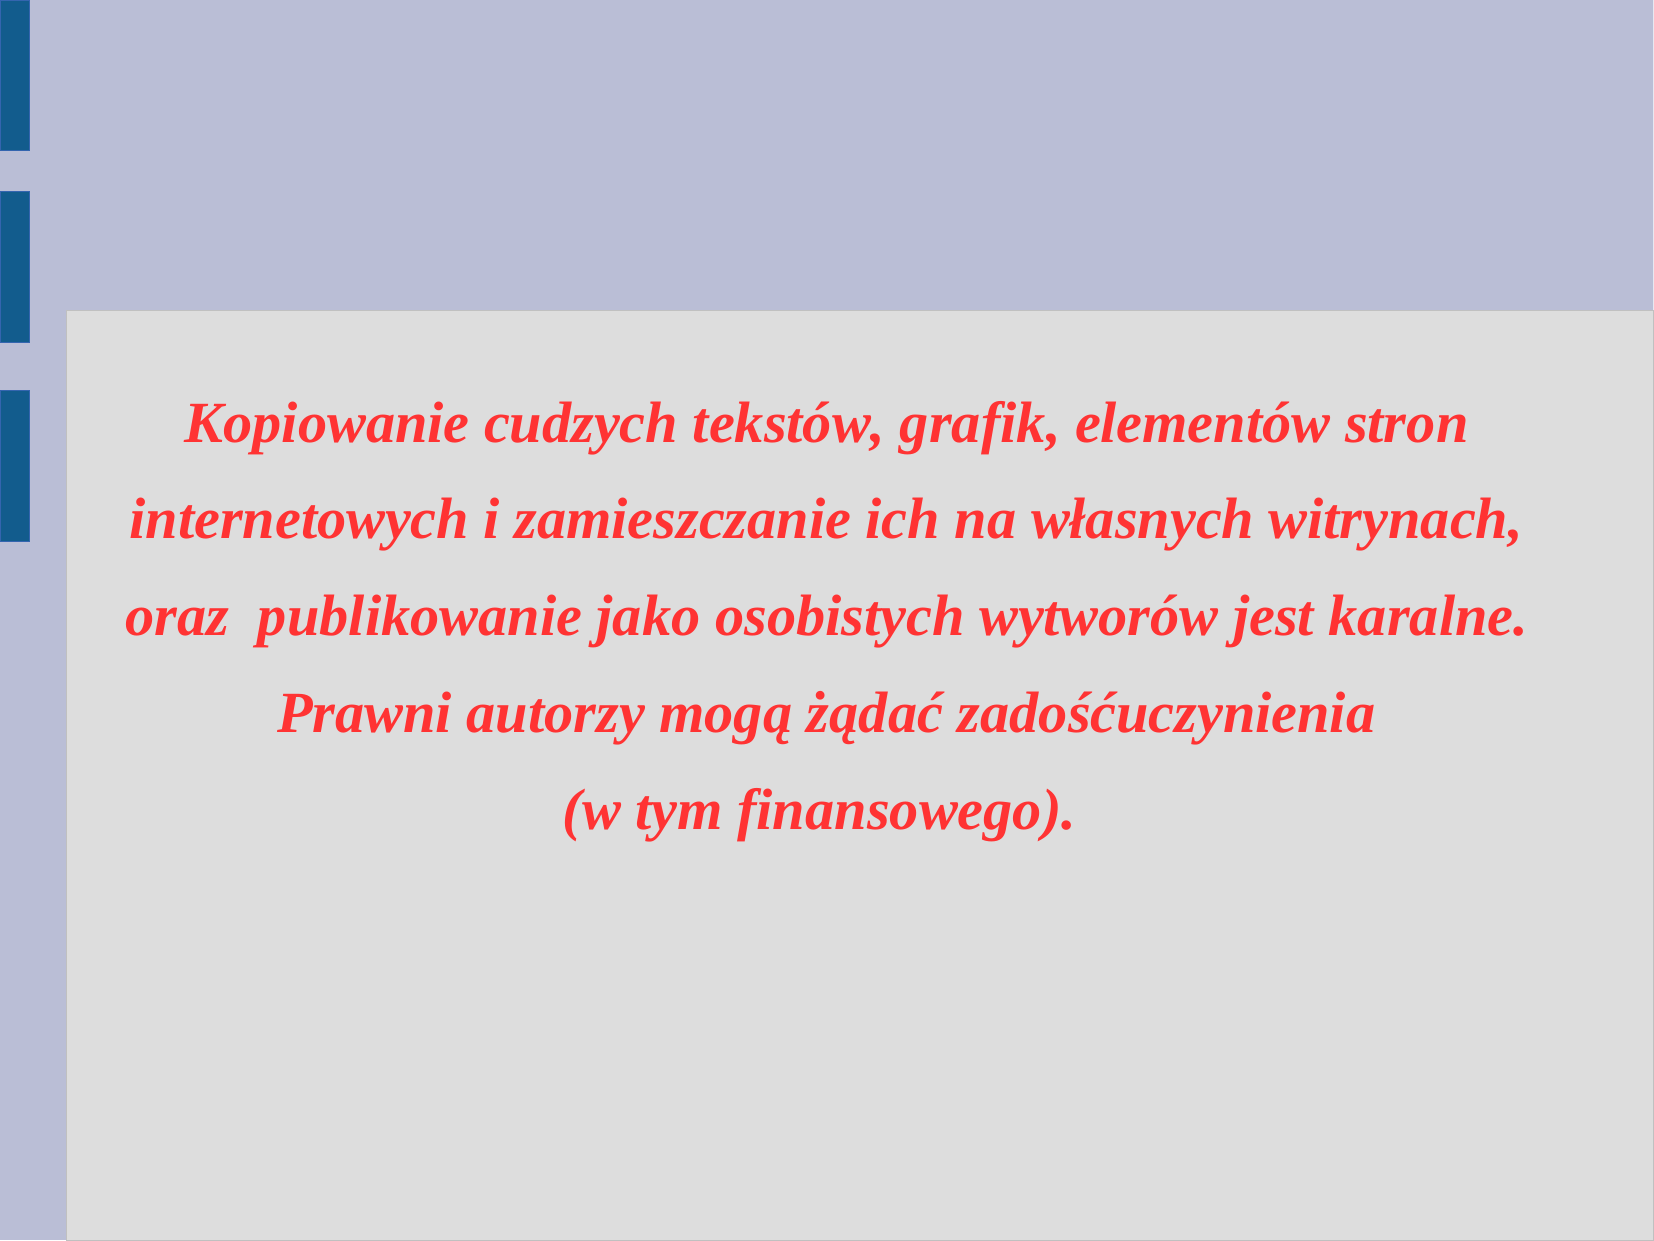

# Kopiowanie cudzych tekstów, grafik, elementów stron internetowych i zamieszczanie ich na własnych witrynach, oraz publikowanie jako osobistych wytworów jest karalne.
 Prawni autorzy mogą żądać zadośćuczynienia
(w tym finansowego).